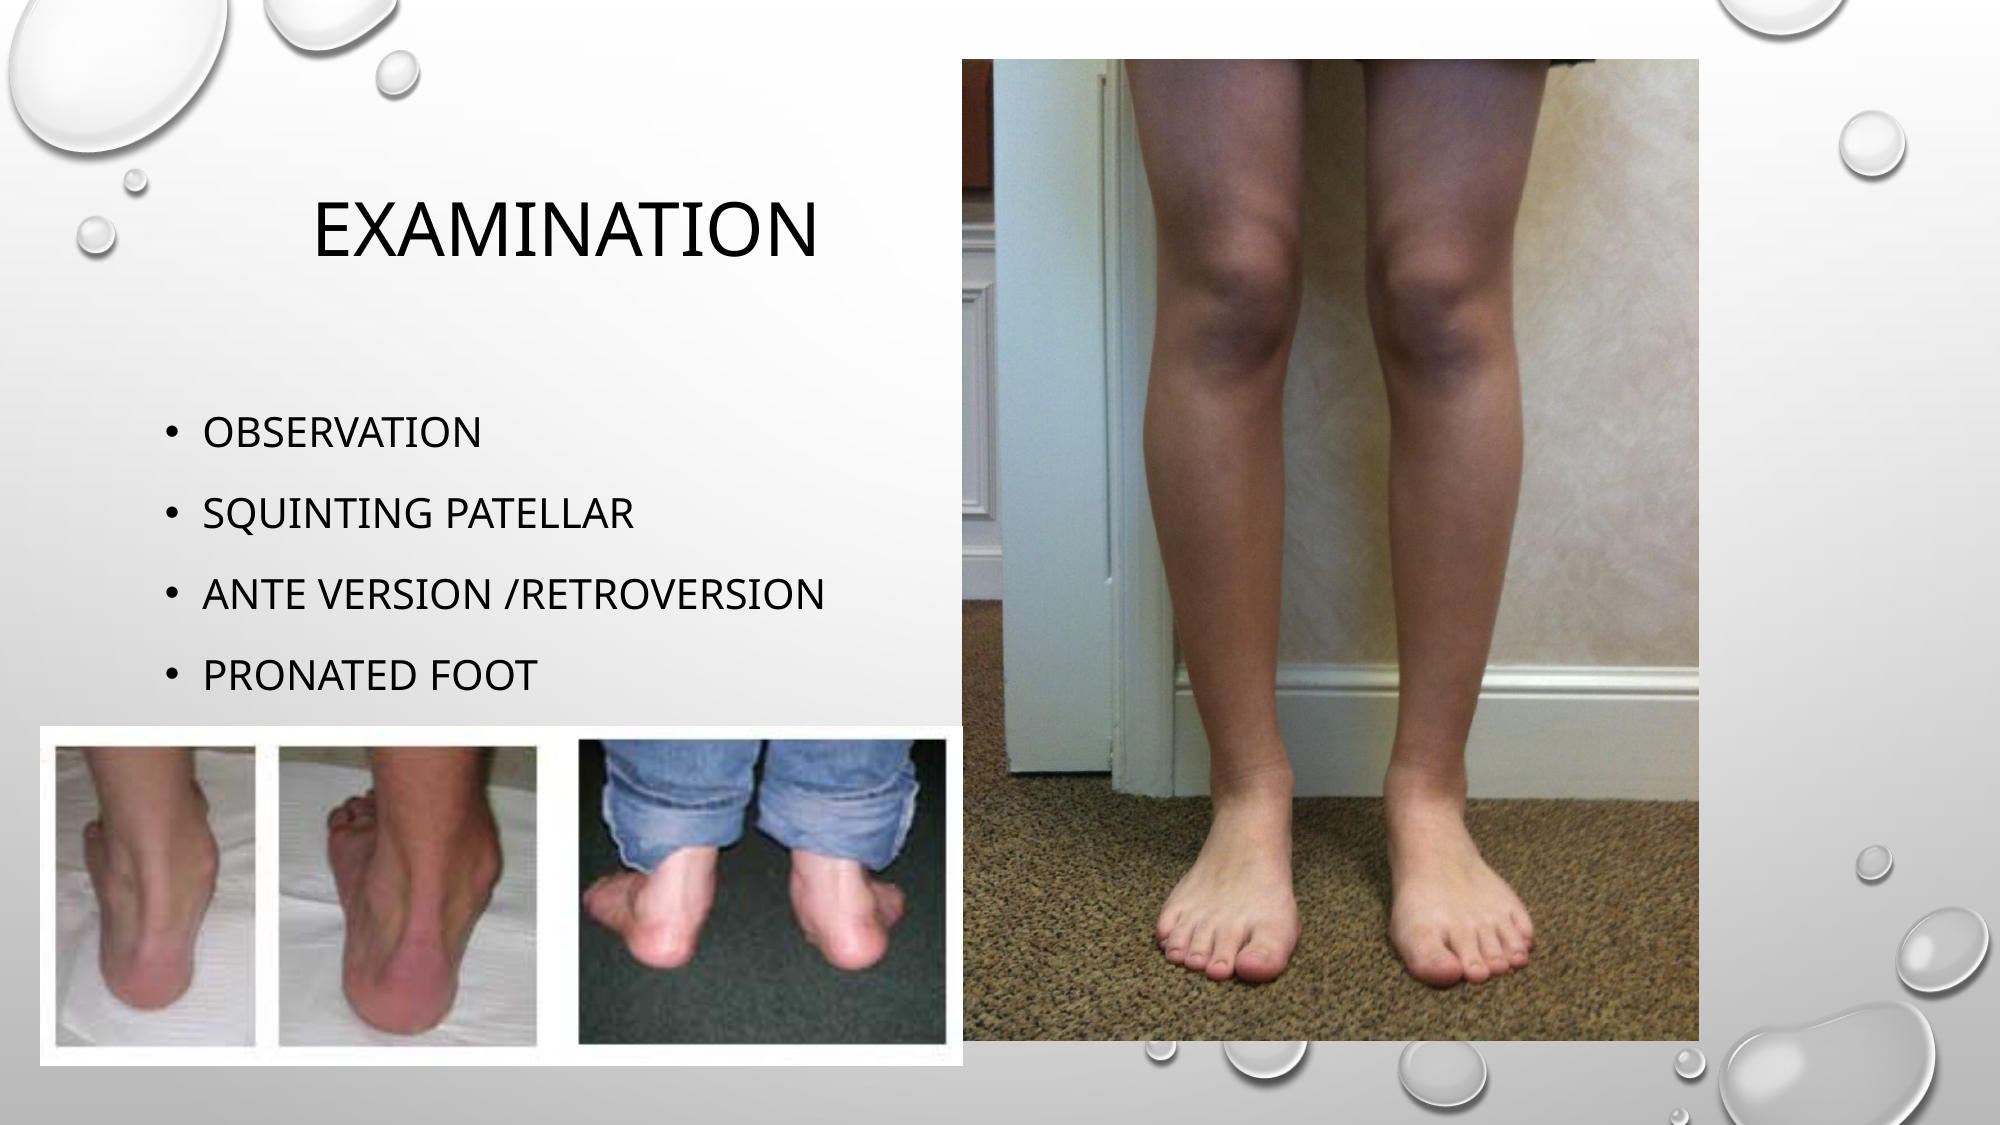

# Examination
Observation
Squinting patellar
Ante version /retroversion
Pronated foot